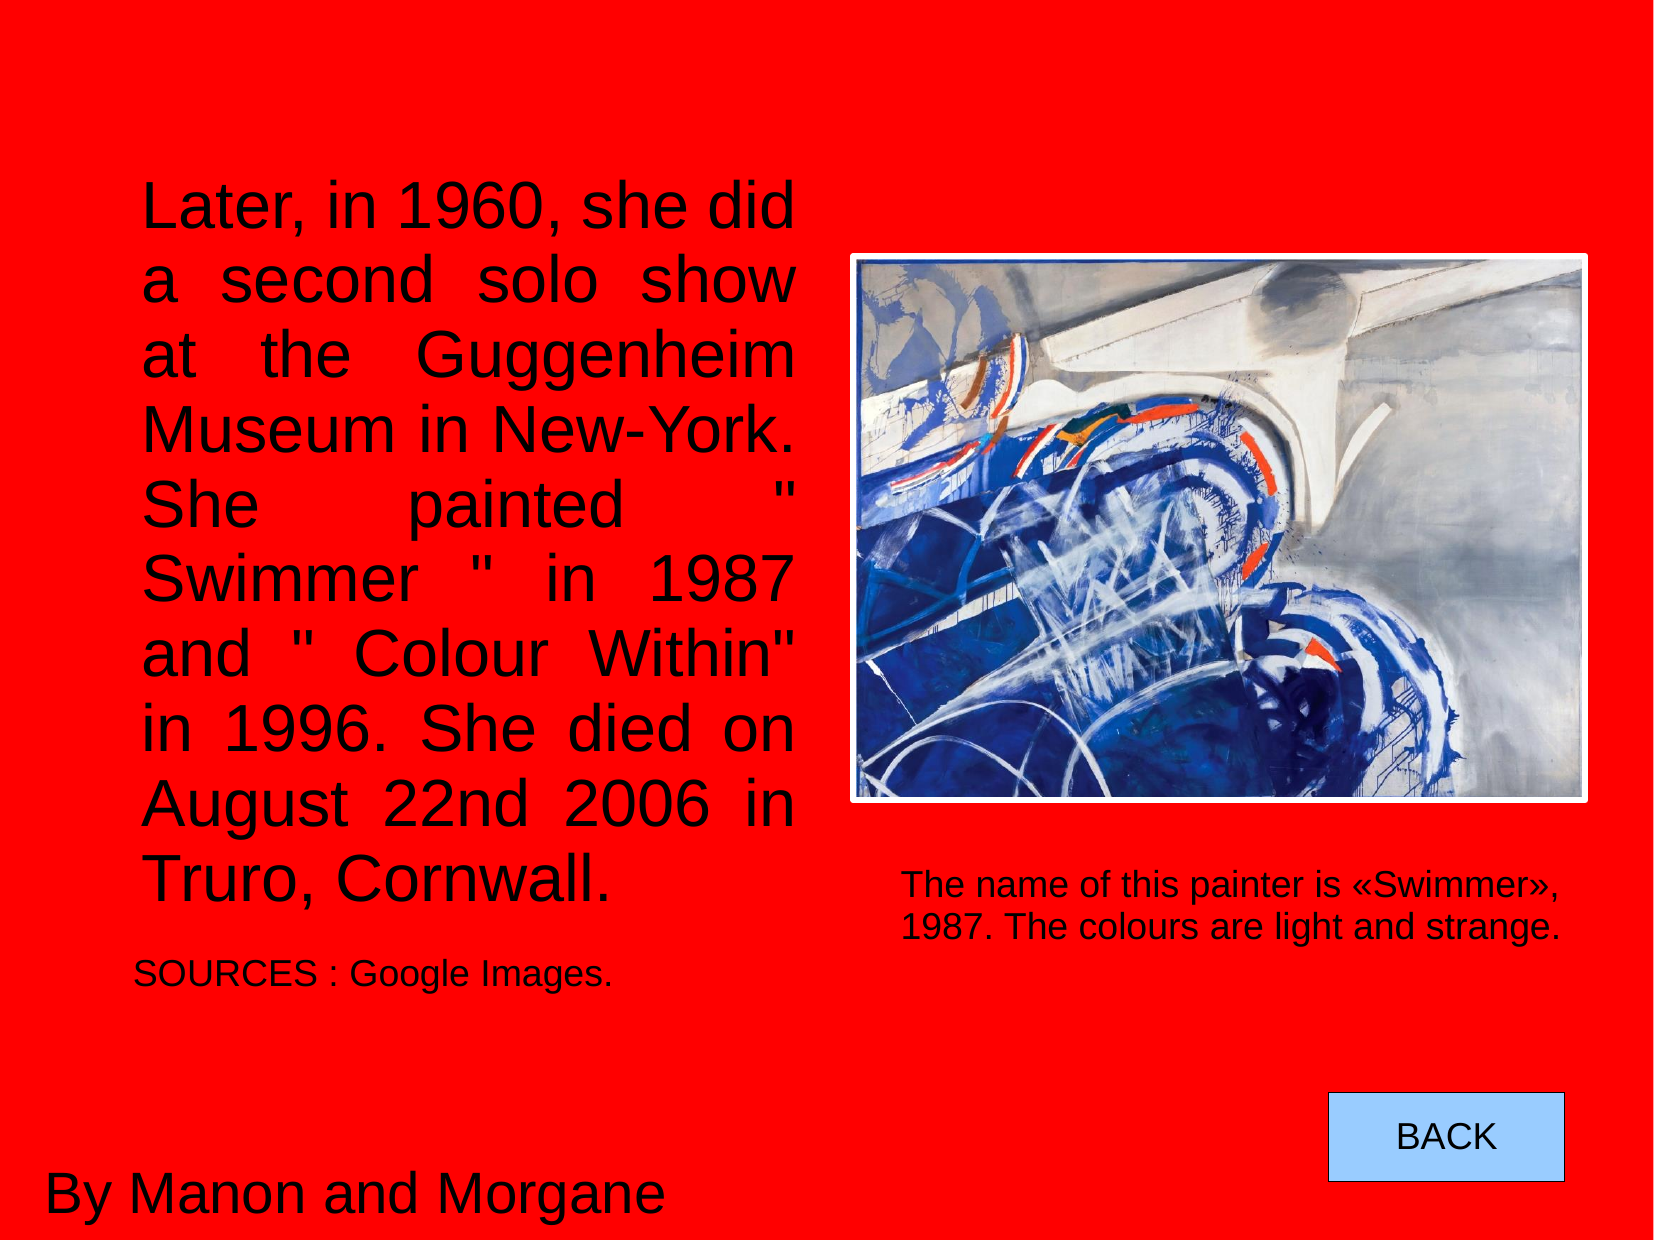

# Later, in 1960, she did a second solo show at the Guggenheim Museum in New-York. She painted " Swimmer " in 1987 and " Colour Within" in 1996. She died on August 22nd 2006 in Truro, Cornwall.
The name of this painter is «Swimmer», 1987. The colours are light and strange.
SOURCES : Google Images.
BACK
By Manon and Morgane